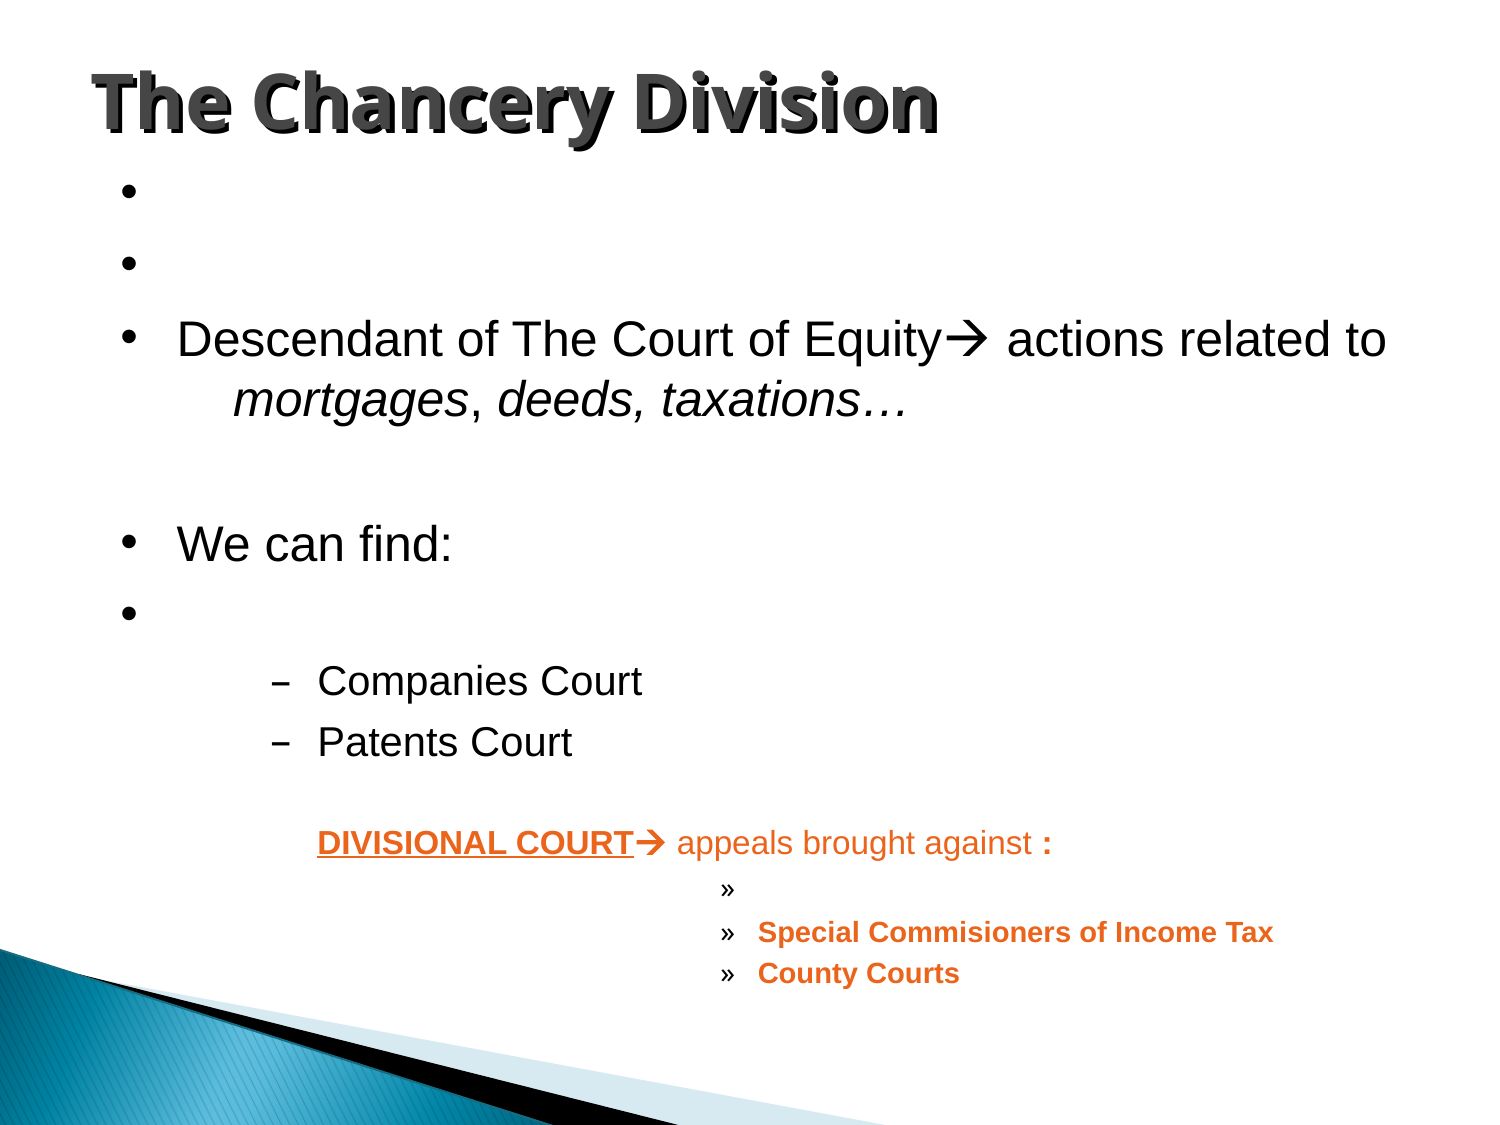

# The Chancery Division
Descendant of The Court of Equity actions related to mortgages, deeds, taxations…
We can find:
Companies Court
Patents Court
DIVISIONAL COURT appeals brought against :
Special Commisioners of Income Tax
County Courts